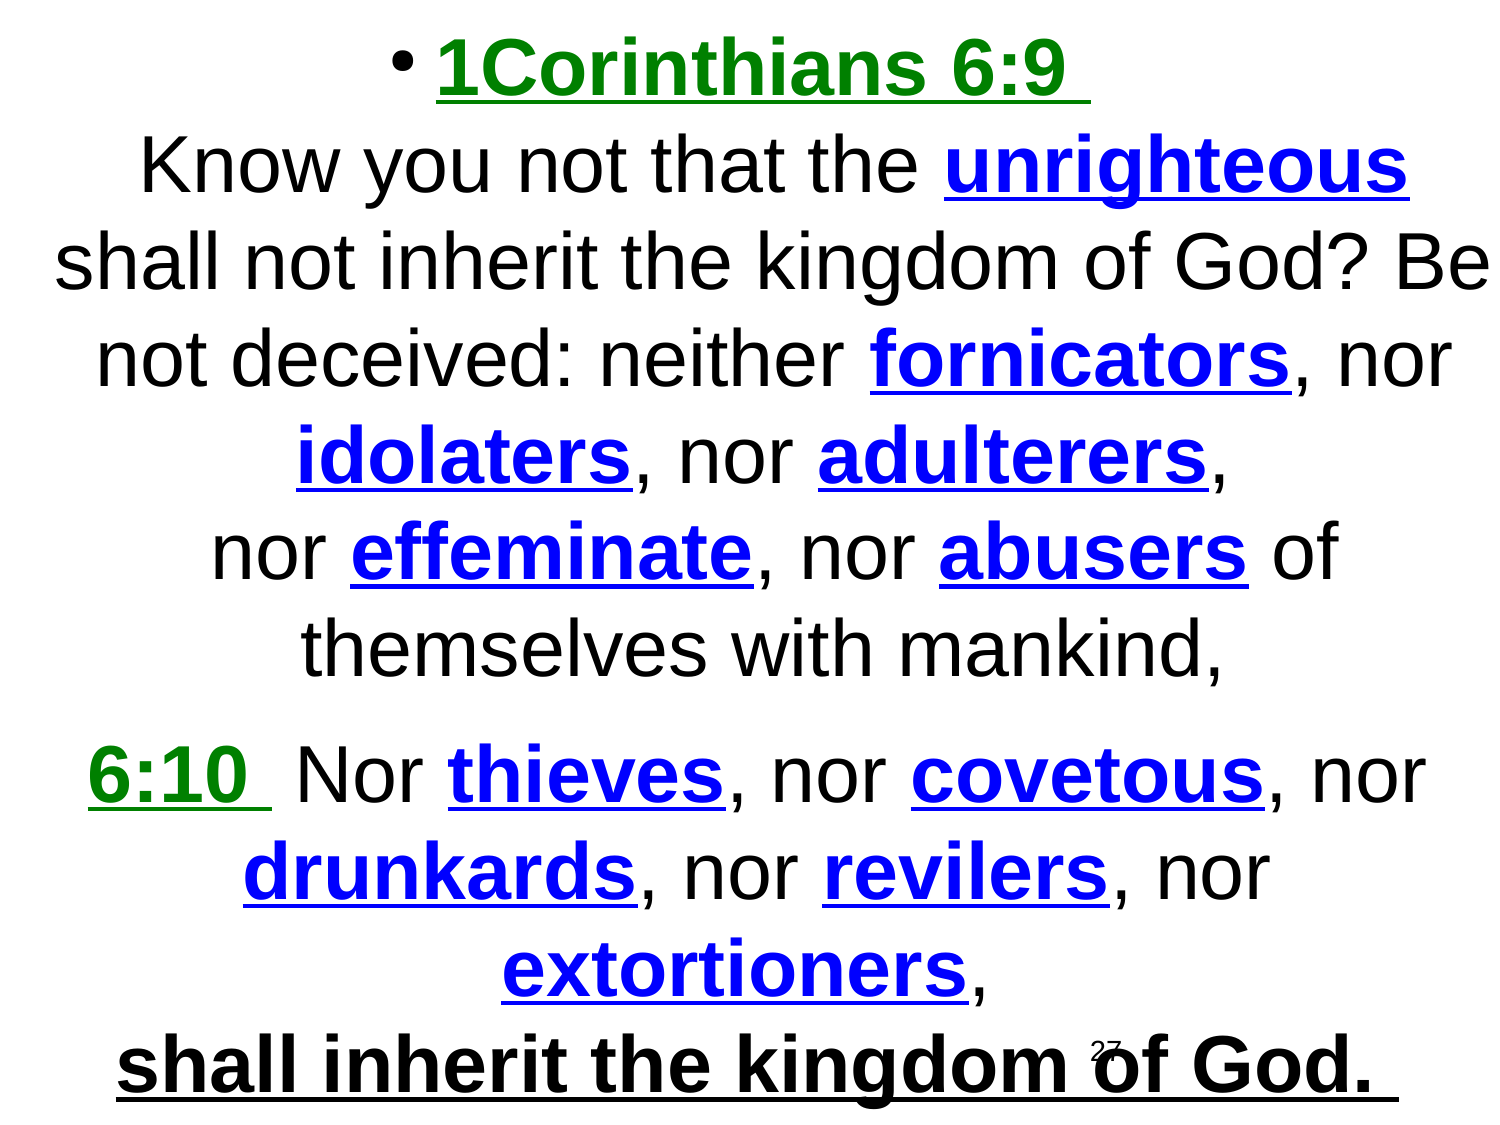

# 1Corinthians 6:9  Know you not that the unrighteous shall not inherit the kingdom of God? Be not deceived: neither fornicators, nor idolaters, nor adulterers, nor effeminate, nor abusers of themselves with mankind,
6:10  Nor thieves, nor covetous, nor drunkards, nor revilers, nor extortioners,
shall inherit the kingdom of God.
27